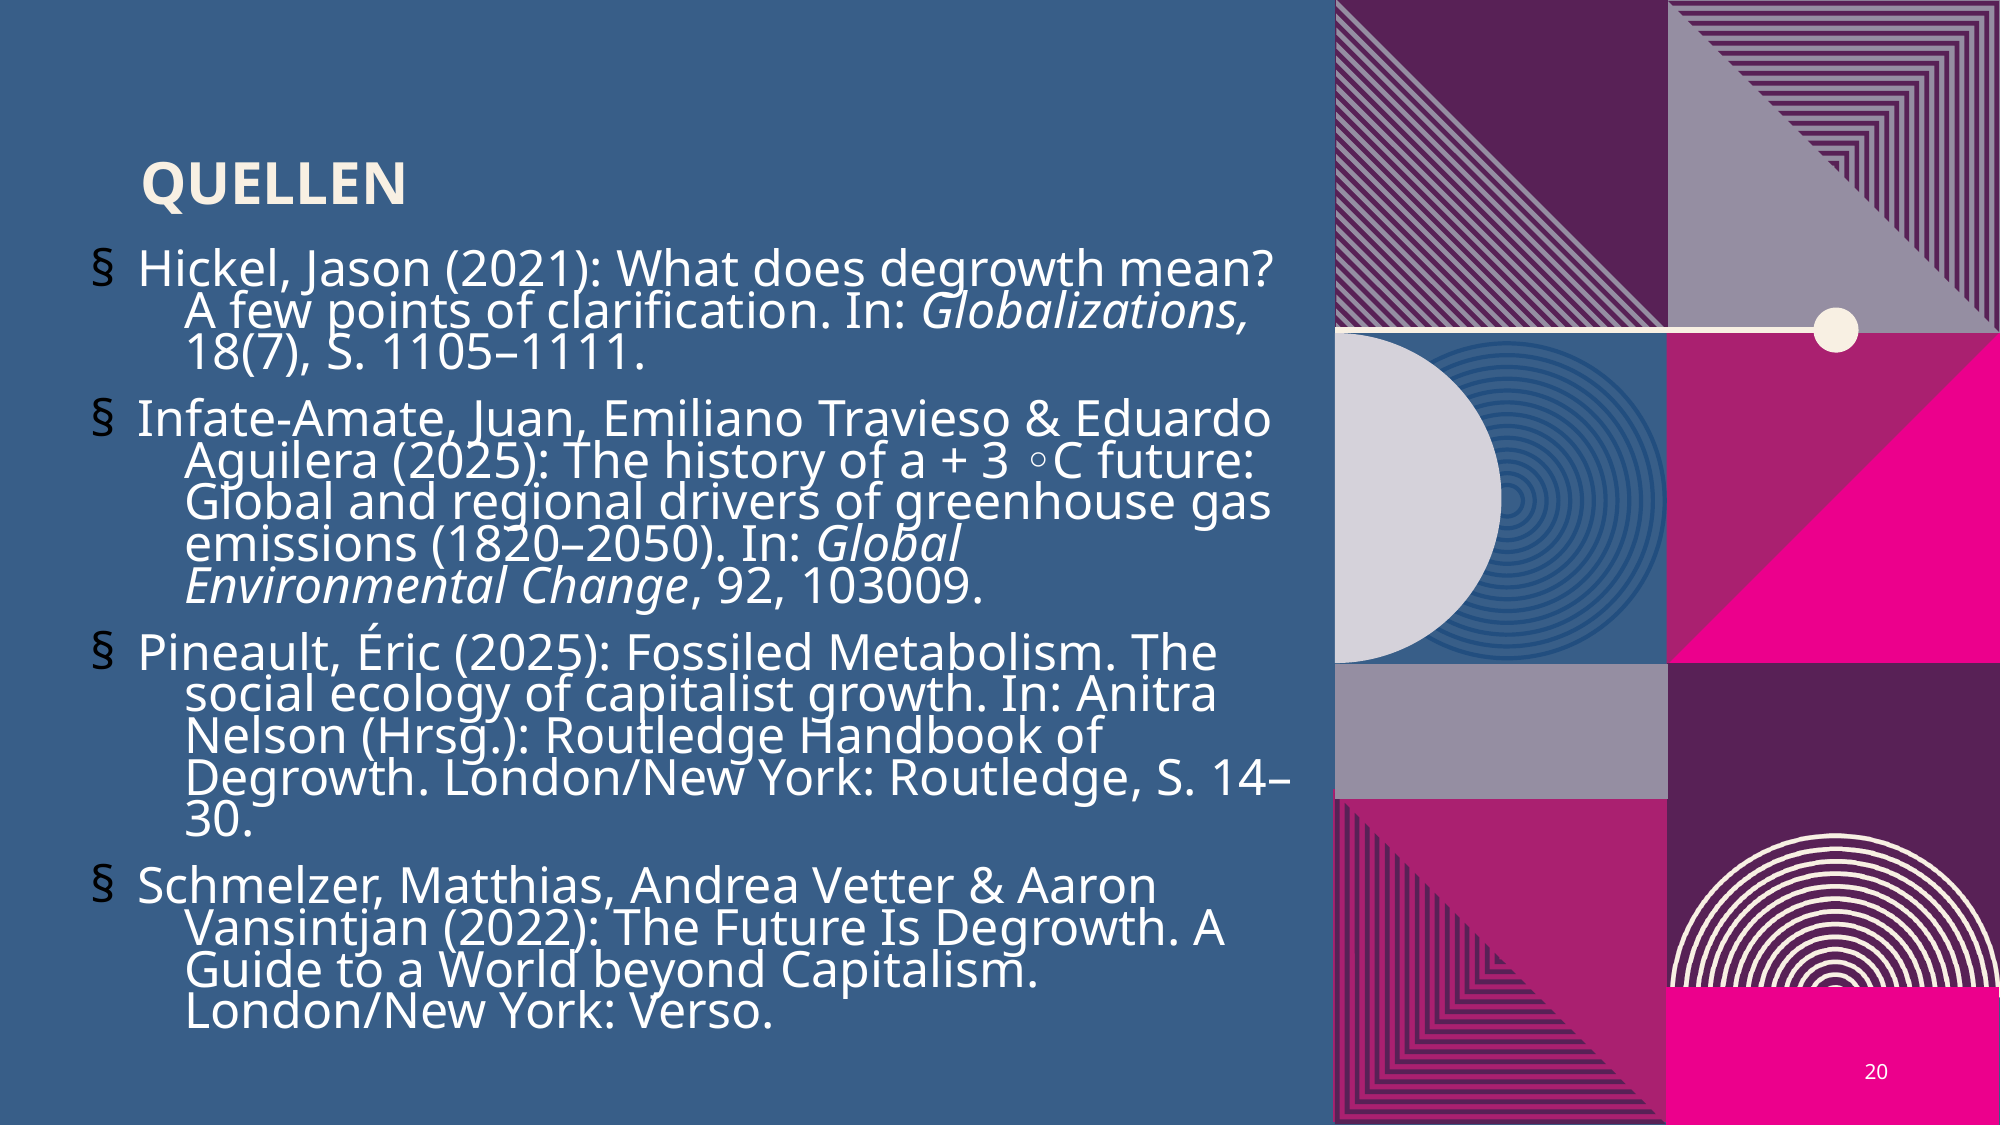

# Quellen
Hickel, Jason (2021): What does degrowth mean? A few points of clarification. In: Globalizations, 18(7), S. 1105–1111.
Infate-Amate, Juan, Emiliano Travieso & Eduardo Aguilera (2025): The history of a + 3 ◦C future: Global and regional drivers of greenhouse gas emissions (1820–2050). In: Global Environmental Change, 92, 103009.
Pineault, Éric (2025): Fossiled Metabolism. The social ecology of capitalist growth. In: Anitra Nelson (Hrsg.): Routledge Handbook of Degrowth. London/New York: Routledge, S. 14–30.
Schmelzer, Matthias, Andrea Vetter & Aaron Vansintjan (2022): The Future Is Degrowth. A Guide to a World beyond Capitalism. London/New York: Verso.